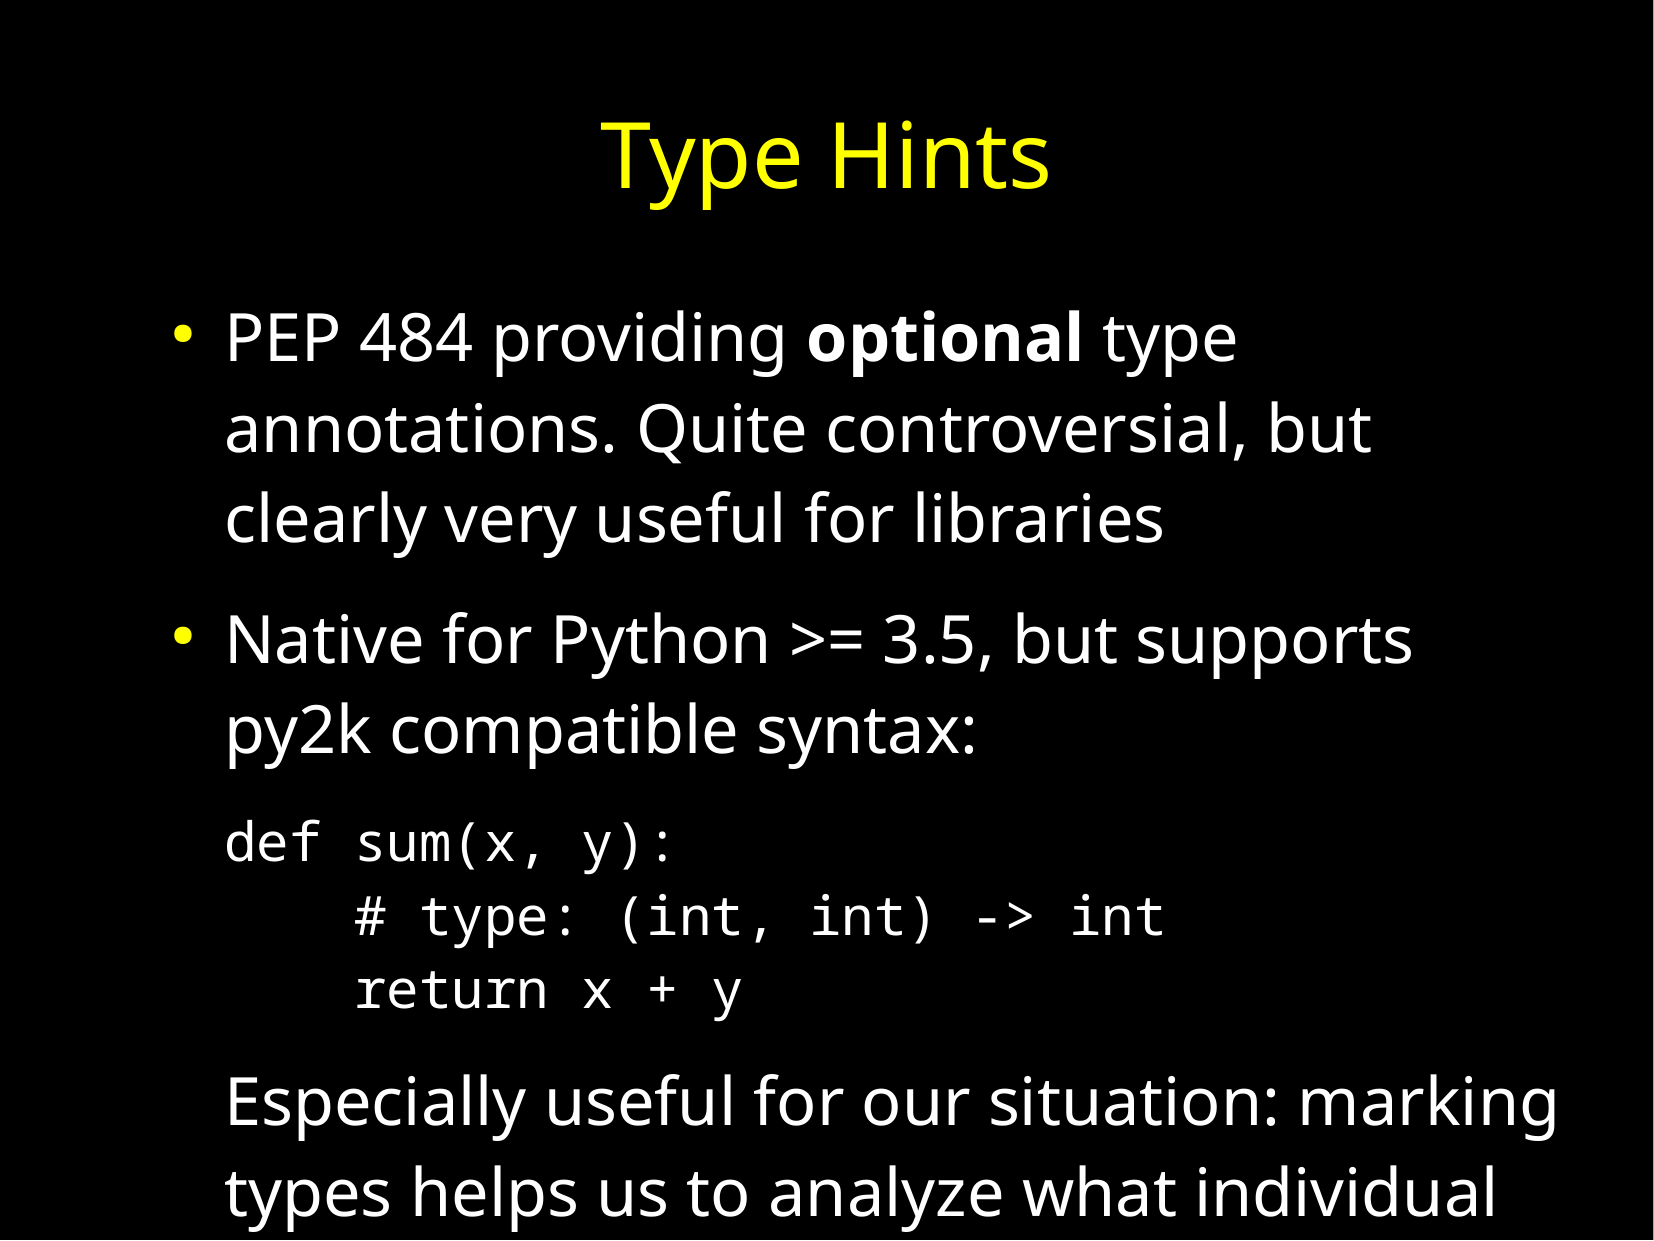

# Type Hints
PEP 484 providing optional type annotations. Quite controversial, but clearly very useful for libraries
Native for Python >= 3.5, but supports py2k compatible syntax:
def sum(x, y):
 # type: (int, int) -> int
 return x + y
Especially useful for our situation: marking types helps us to analyze what individual py2k str actually mean.